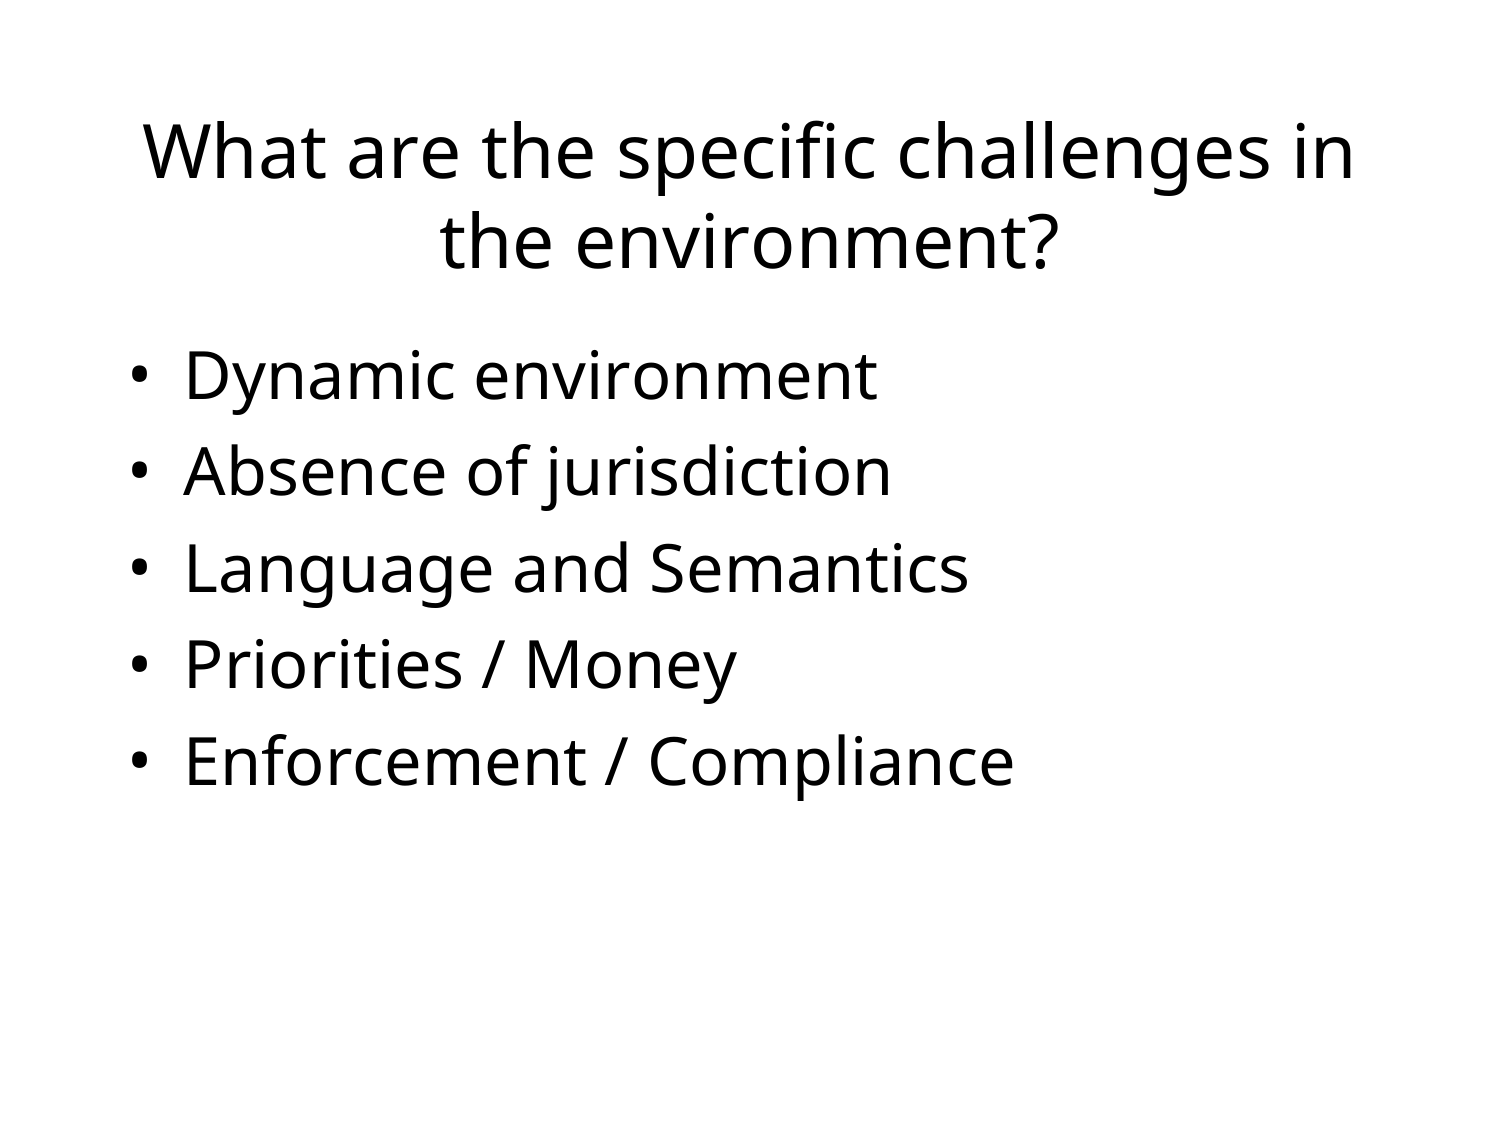

# What are the specific challenges in the environment?
Dynamic environment
Absence of jurisdiction
Language and Semantics
Priorities / Money
Enforcement / Compliance